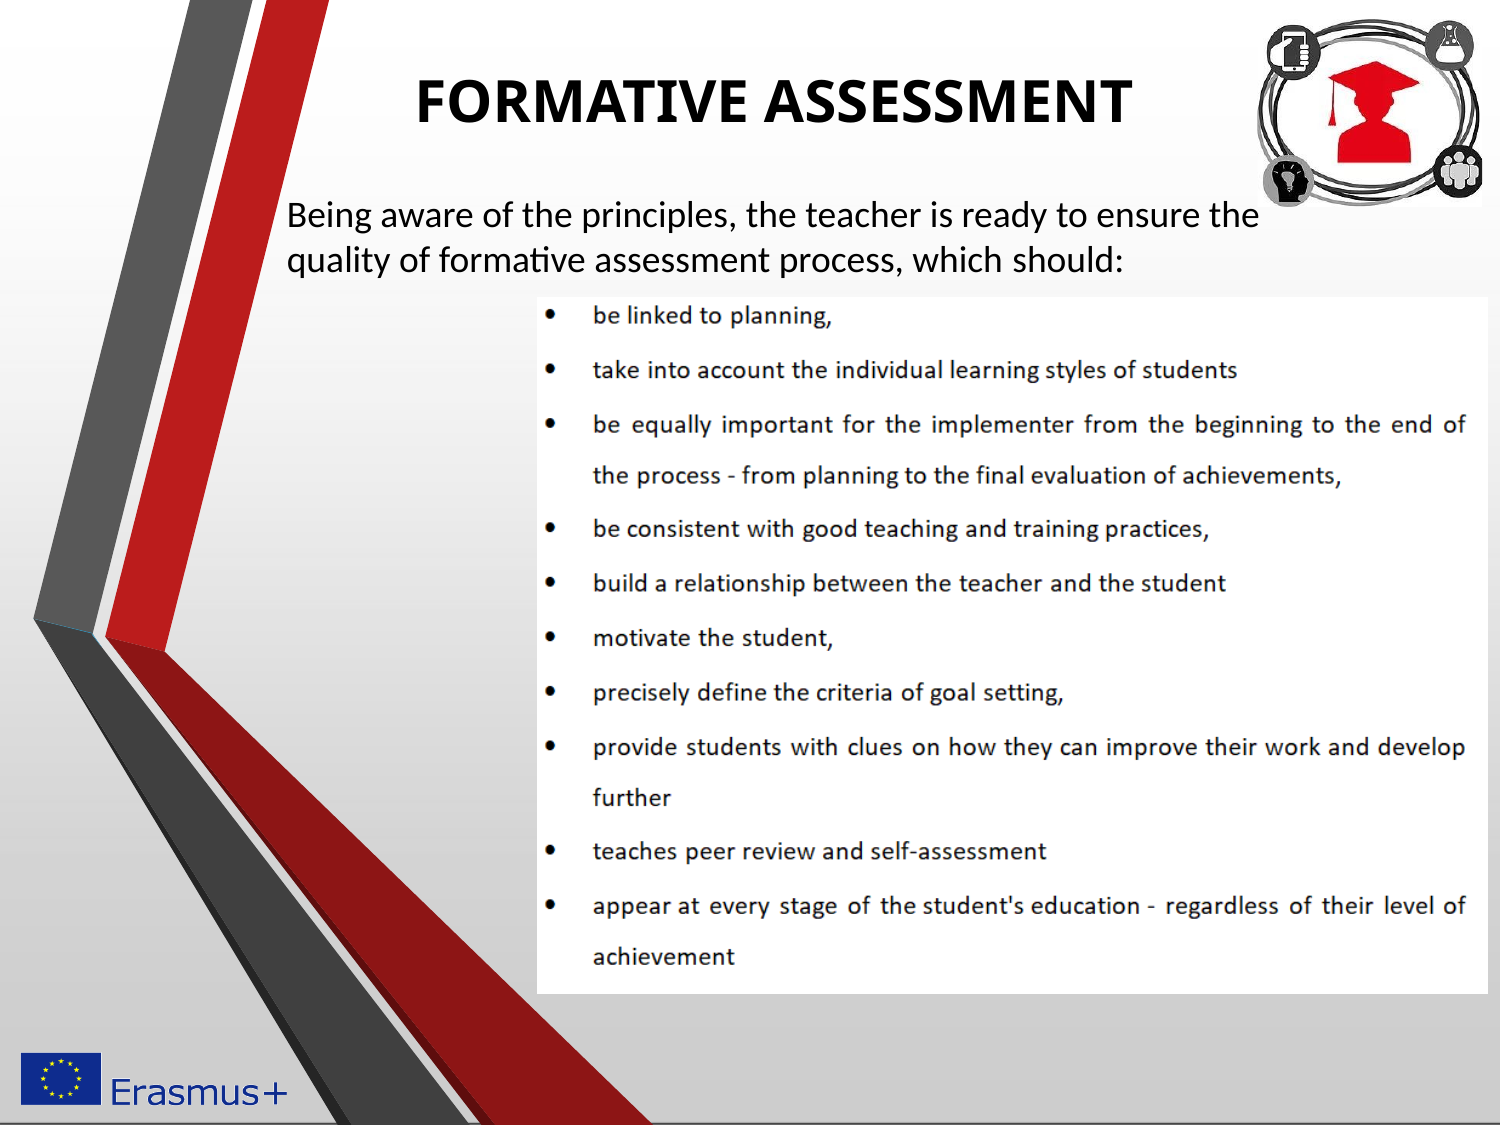

# FORMATIVE ASSESSMENT
Being aware of the principles, the teacher is ready to ensure the quality of formative assessment process, which should: